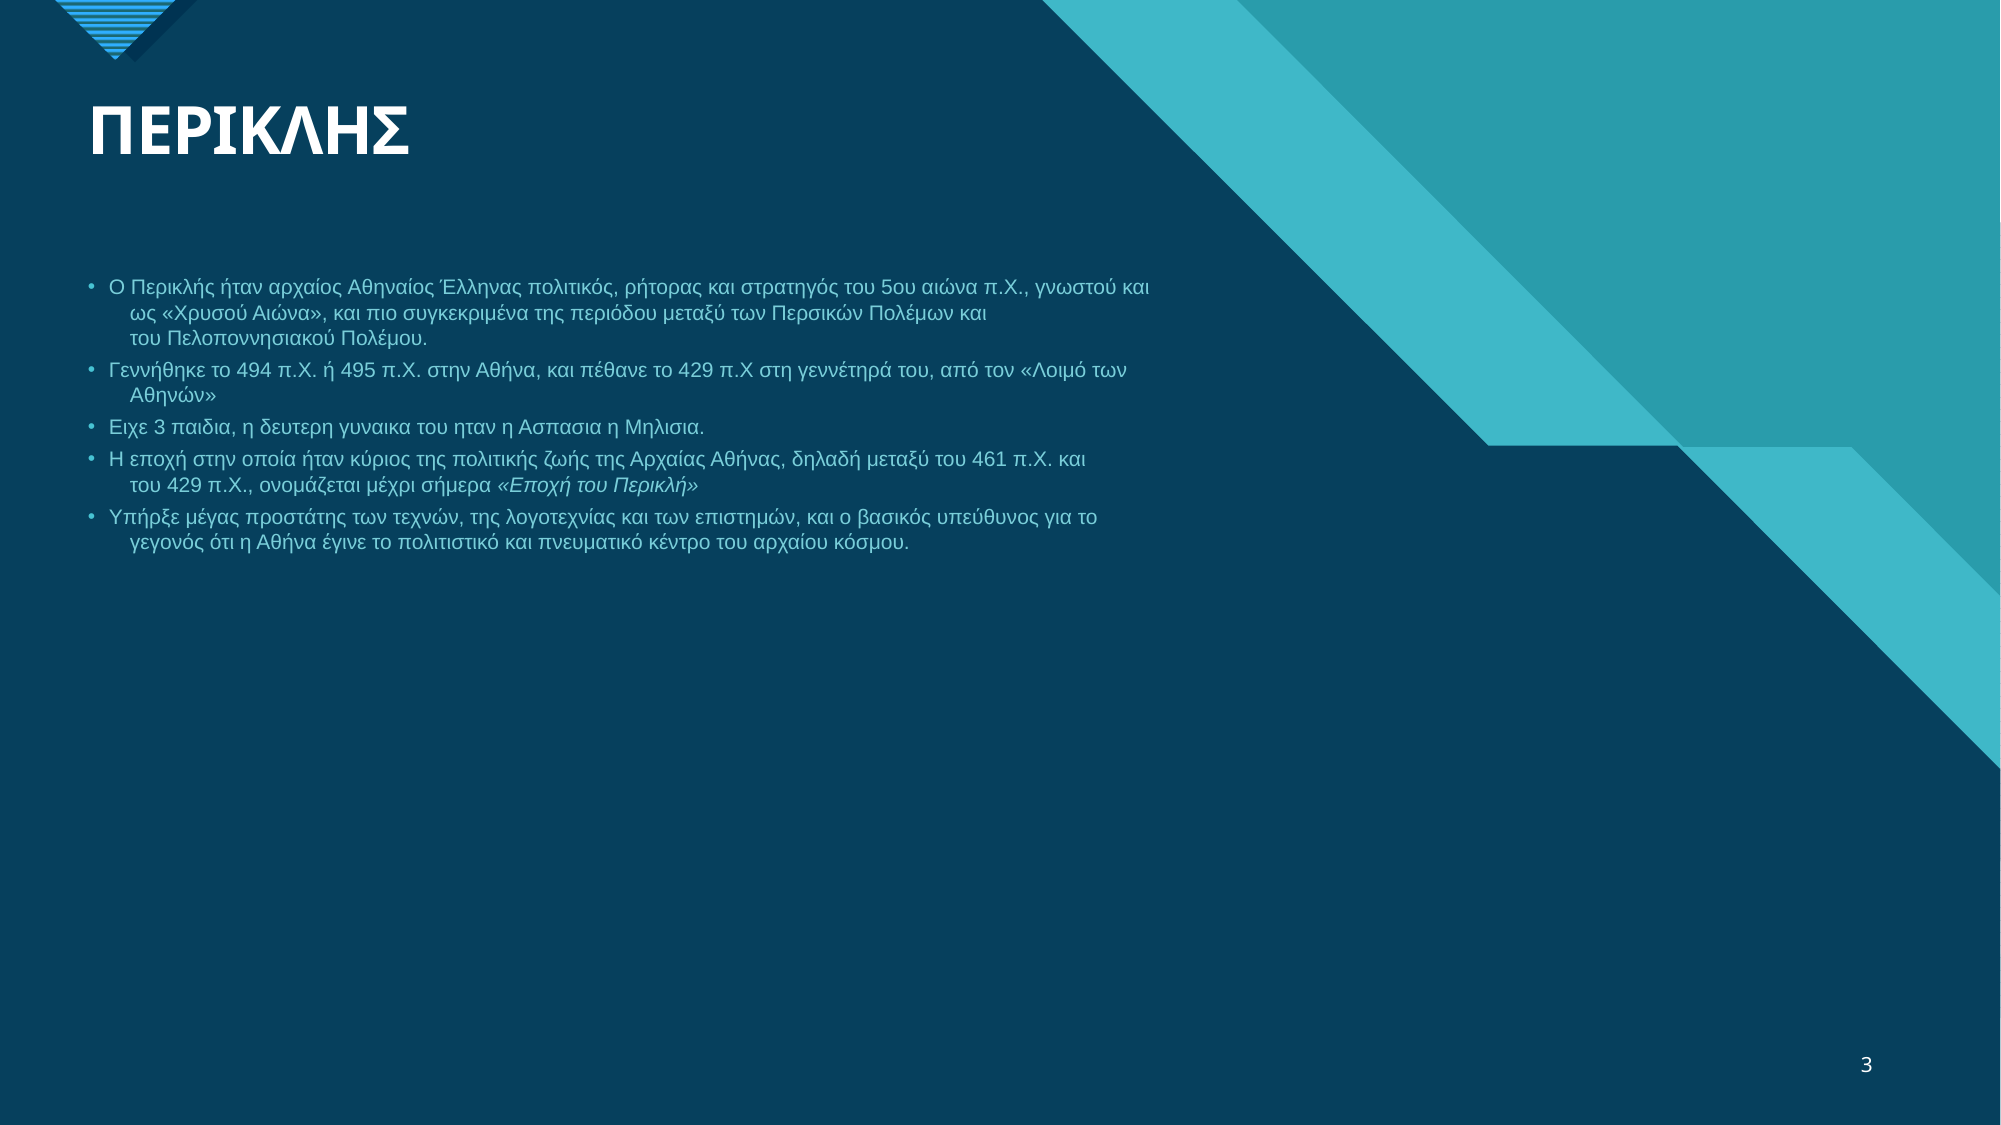

# ΠΕΡΙΚΛΗΣ
Ο Περικλής ήταν αρχαίος Αθηναίος Έλληνας πολιτικός, ρήτορας και στρατηγός του 5ου αιώνα π.Χ., γνωστού και ως «Χρυσού Αιώνα», και πιο συγκεκριμένα της περιόδου μεταξύ των Περσικών Πολέμων και του Πελοποννησιακού Πολέμου.
Γεννήθηκε το 494 π.Χ. ή 495 π.Χ. στην Αθήνα, και πέθανε το 429 π.Χ στη γεννέτηρά του, από τον «Λοιμό των Αθηνών»
Ειχε 3 παιδια, η δευτερη γυναικα του ηταν η Ασπασια η Μηλισια.
Η εποχή στην οποία ήταν κύριος της πολιτικής ζωής της Αρχαίας Αθήνας, δηλαδή μεταξύ του 461 π.Χ. και του 429 π.Χ., ονομάζεται μέχρι σήμερα «Εποχή του Περικλή»
Υπήρξε μέγας προστάτης των τεχνών, της λογοτεχνίας και των επιστημών, και ο βασικός υπεύθυνος για το γεγονός ότι η Αθήνα έγινε το πολιτιστικό και πνευματικό κέντρο του αρχαίου κόσμου.
3